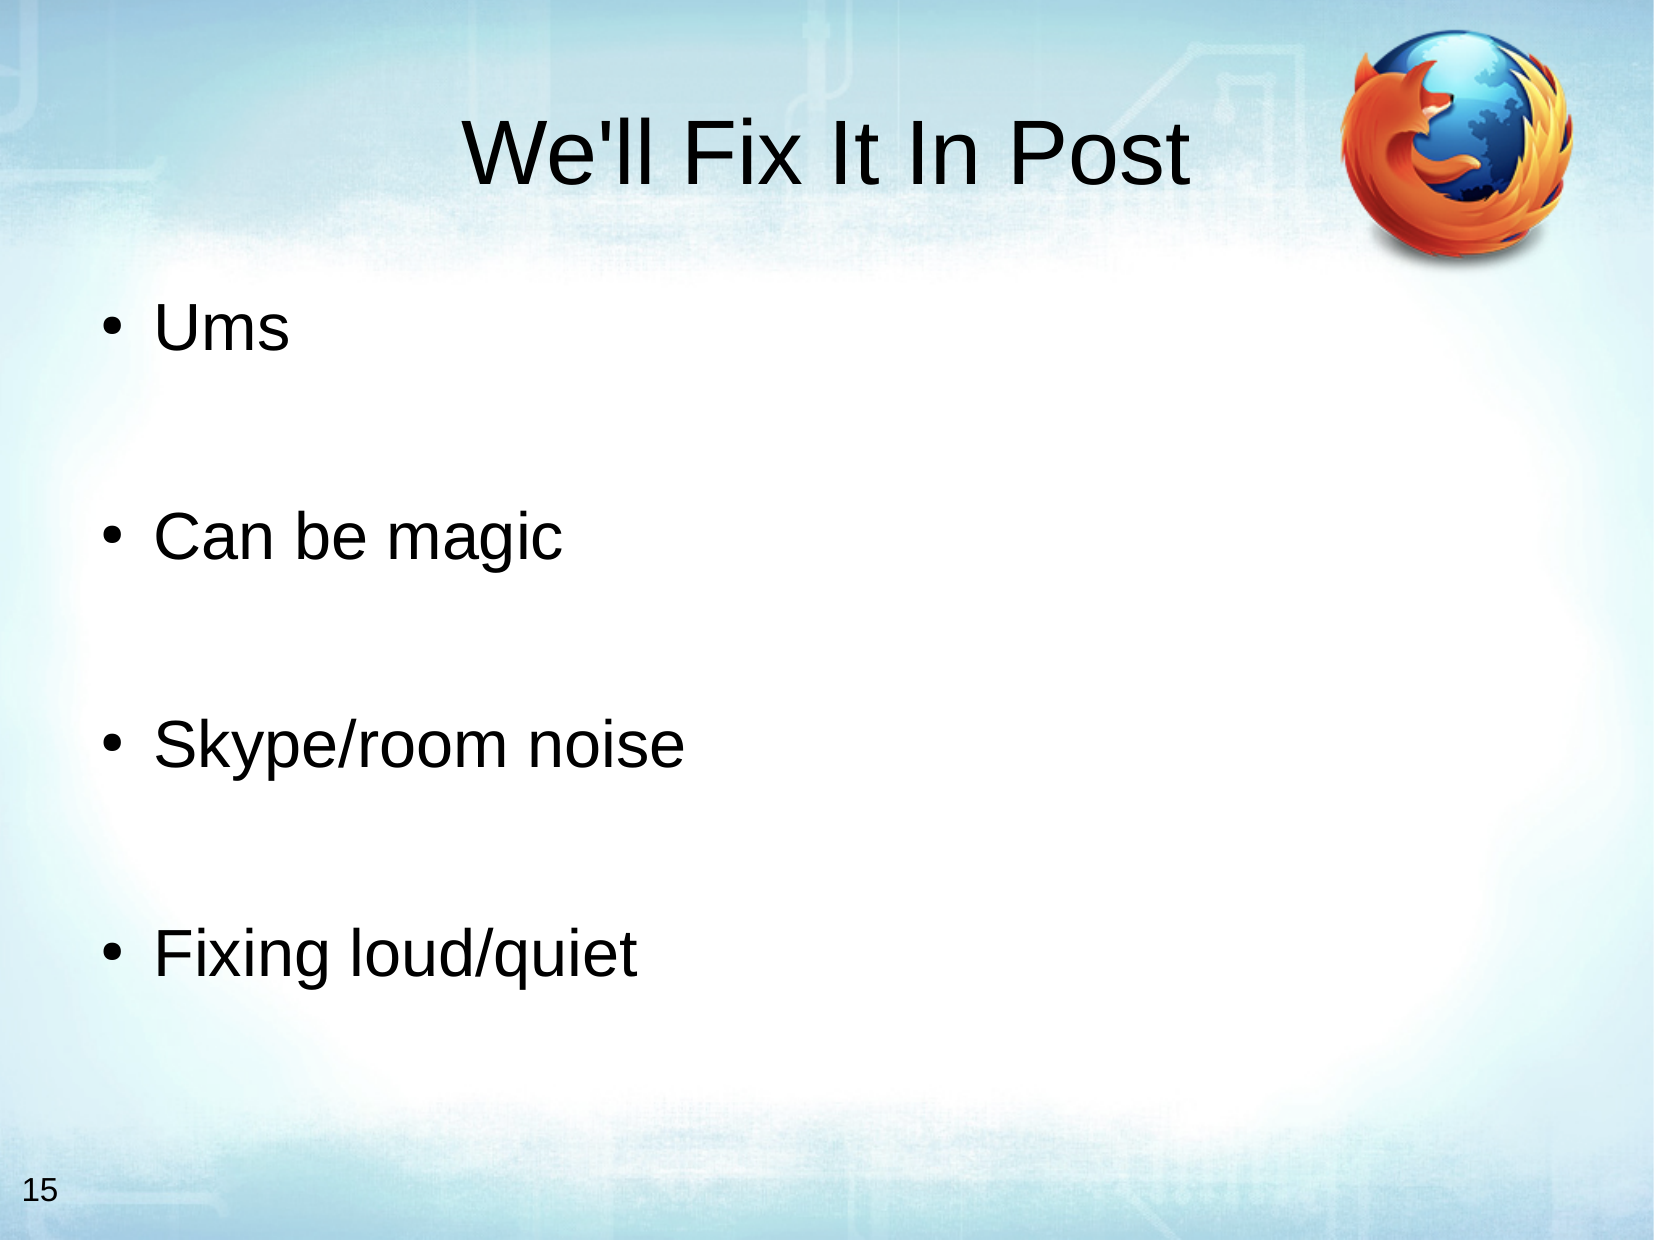

# We'll Fix It In Post
Ums
Can be magic
Skype/room noise
Fixing loud/quiet